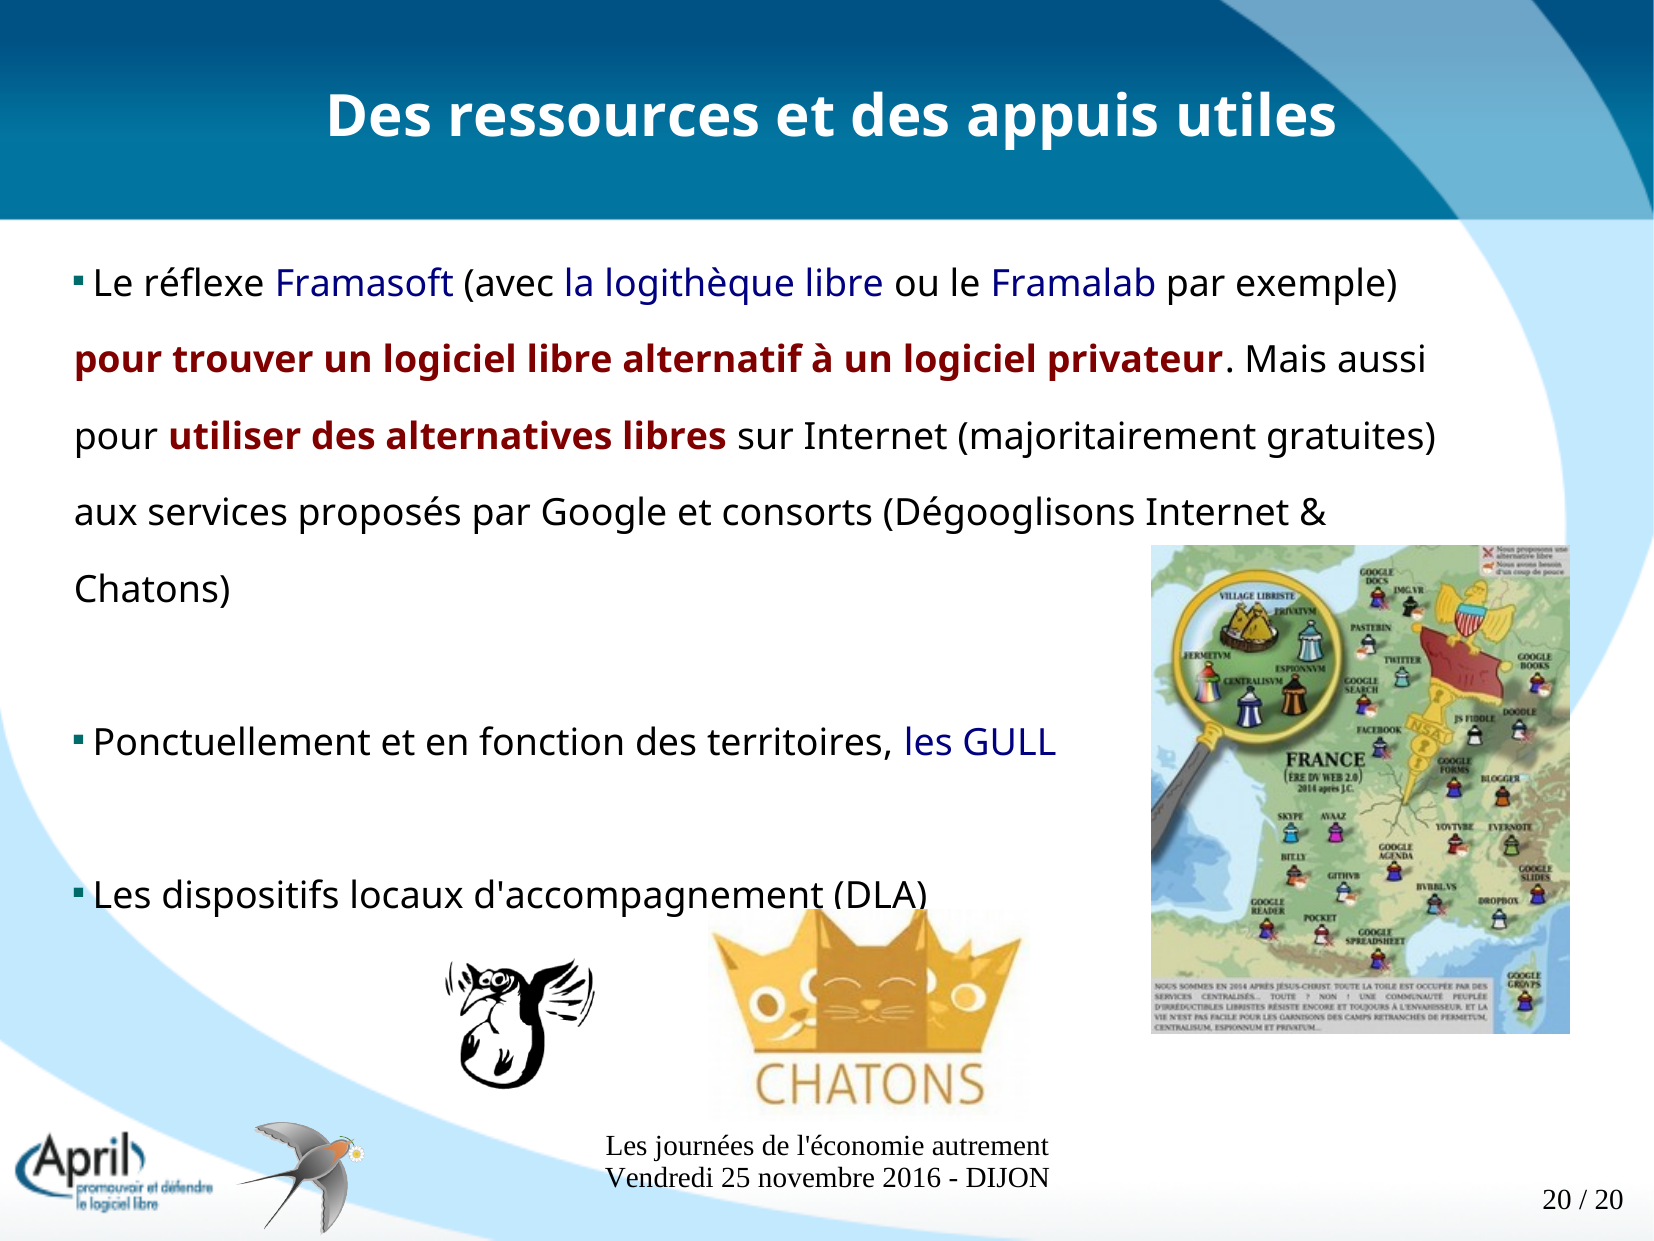

Des ressources et des appuis utiles
 Le réflexe Framasoft (avec la logithèque libre ou le Framalab par exemple) pour trouver un logiciel libre alternatif à un logiciel privateur. Mais aussi pour utiliser des alternatives libres sur Internet (majoritairement gratuites) aux services proposés par Google et consorts (Dégooglisons Internet & Chatons)
 Ponctuellement et en fonction des territoires, les GULL
 Les dispositifs locaux d'accompagnement (DLA)
17 novembre 2014 - CNAJEP
20